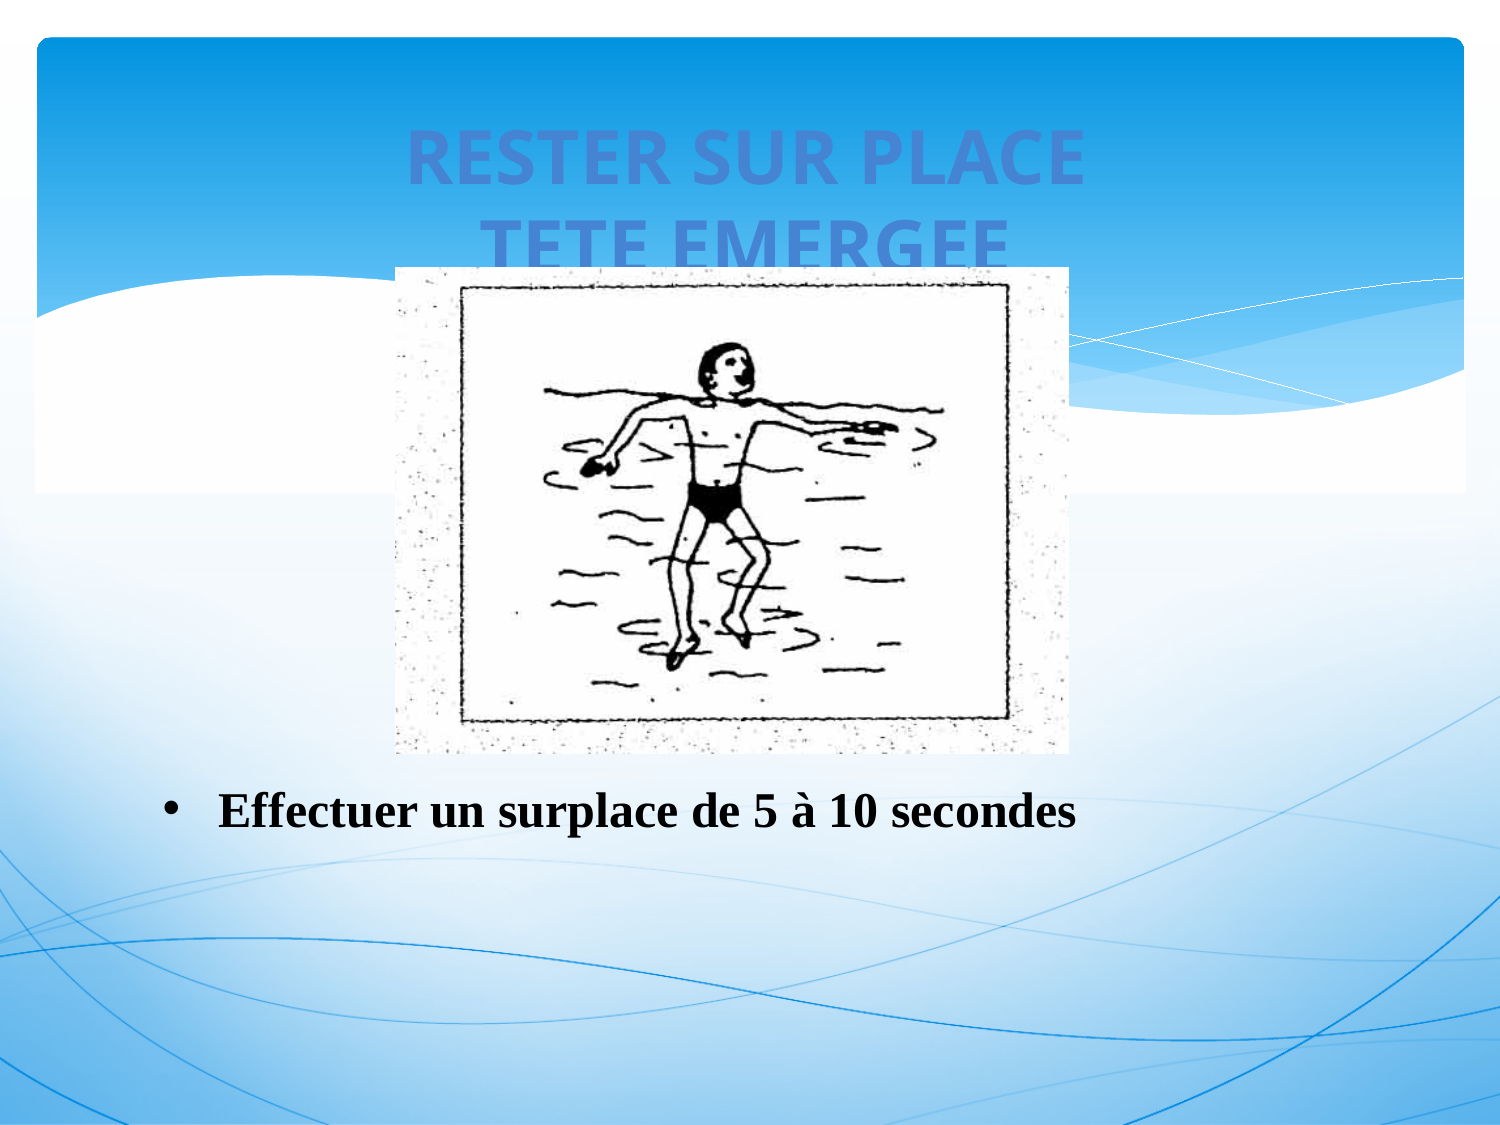

RESTER SUR PLACE
TETE EMERGEE
Effectuer un surplace de 5 à 10 secondes